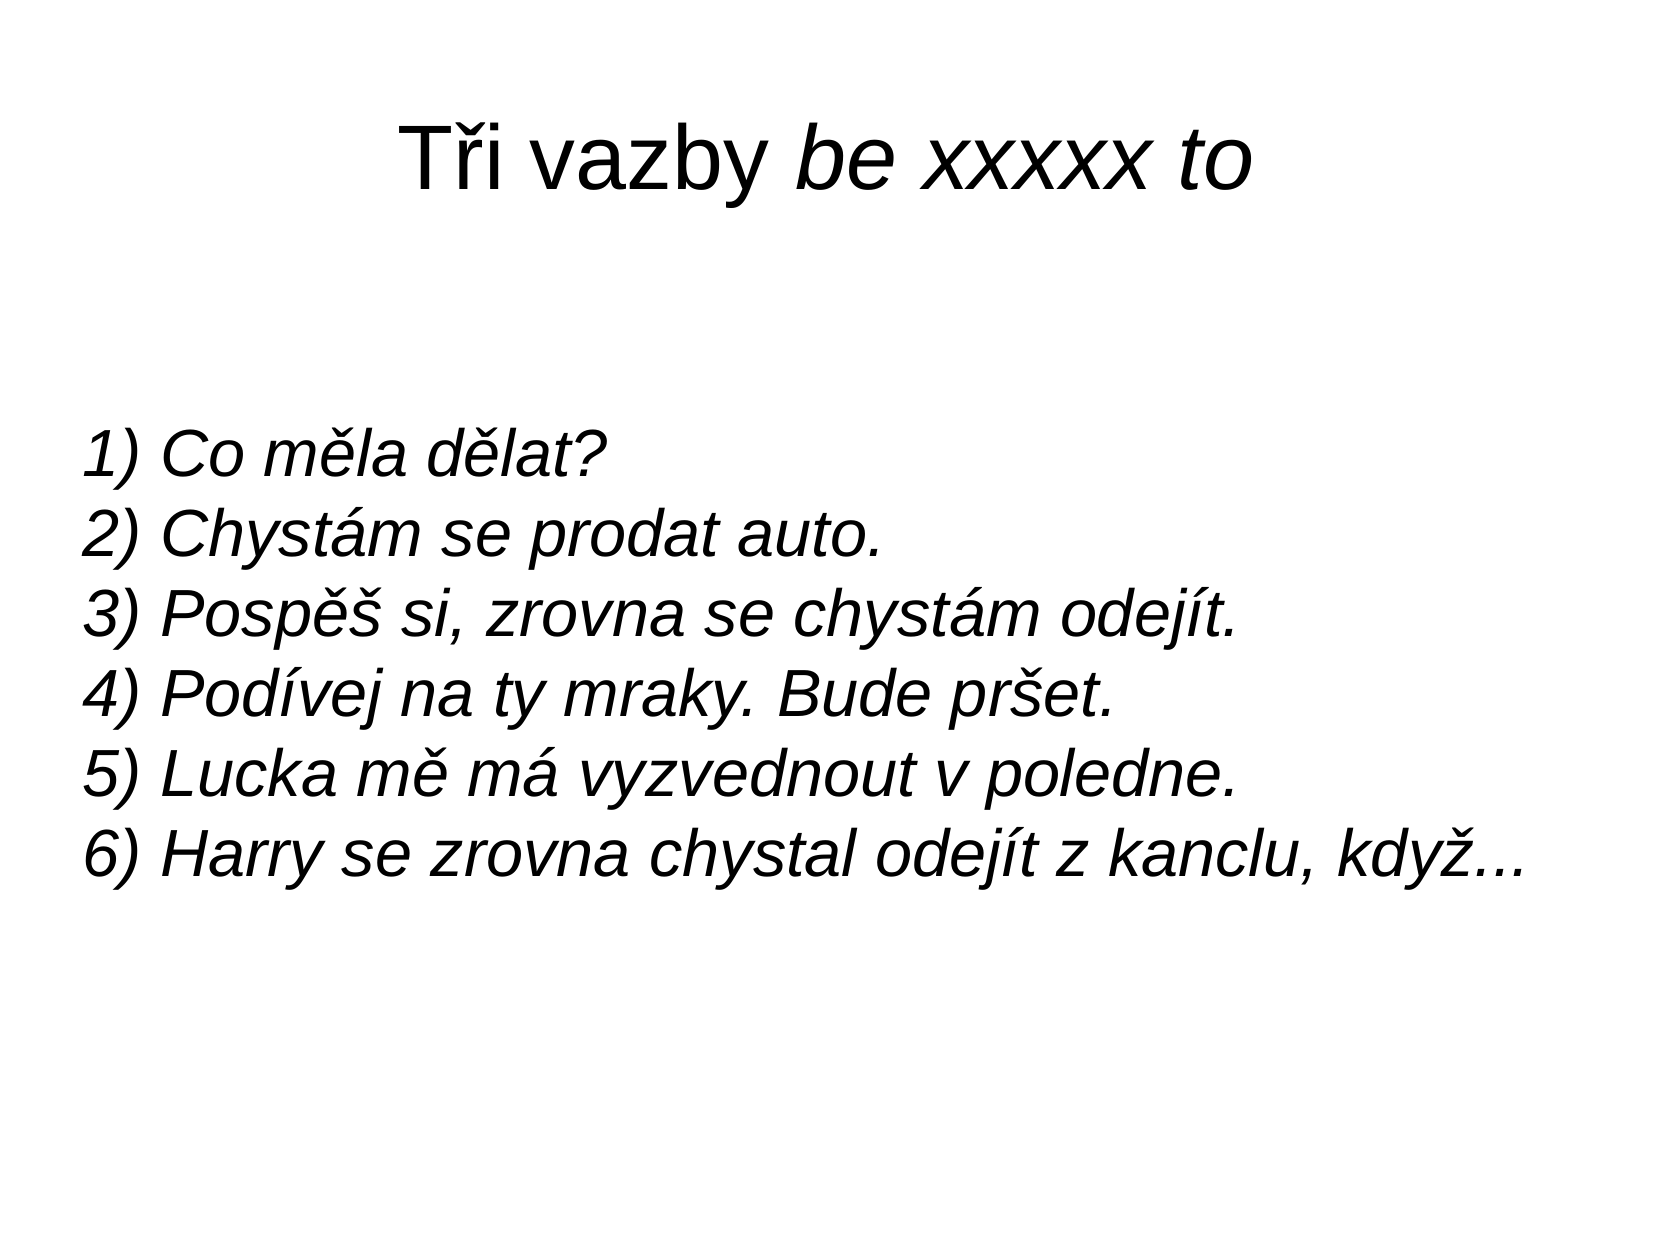

Tři vazby be xxxxx to
1) Co měla dělat?
2) Chystám se prodat auto.
3) Pospěš si, zrovna se chystám odejít.
4) Podívej na ty mraky. Bude pršet.
5) Lucka mě má vyzvednout v poledne.
6) Harry se zrovna chystal odejít z kanclu, když...